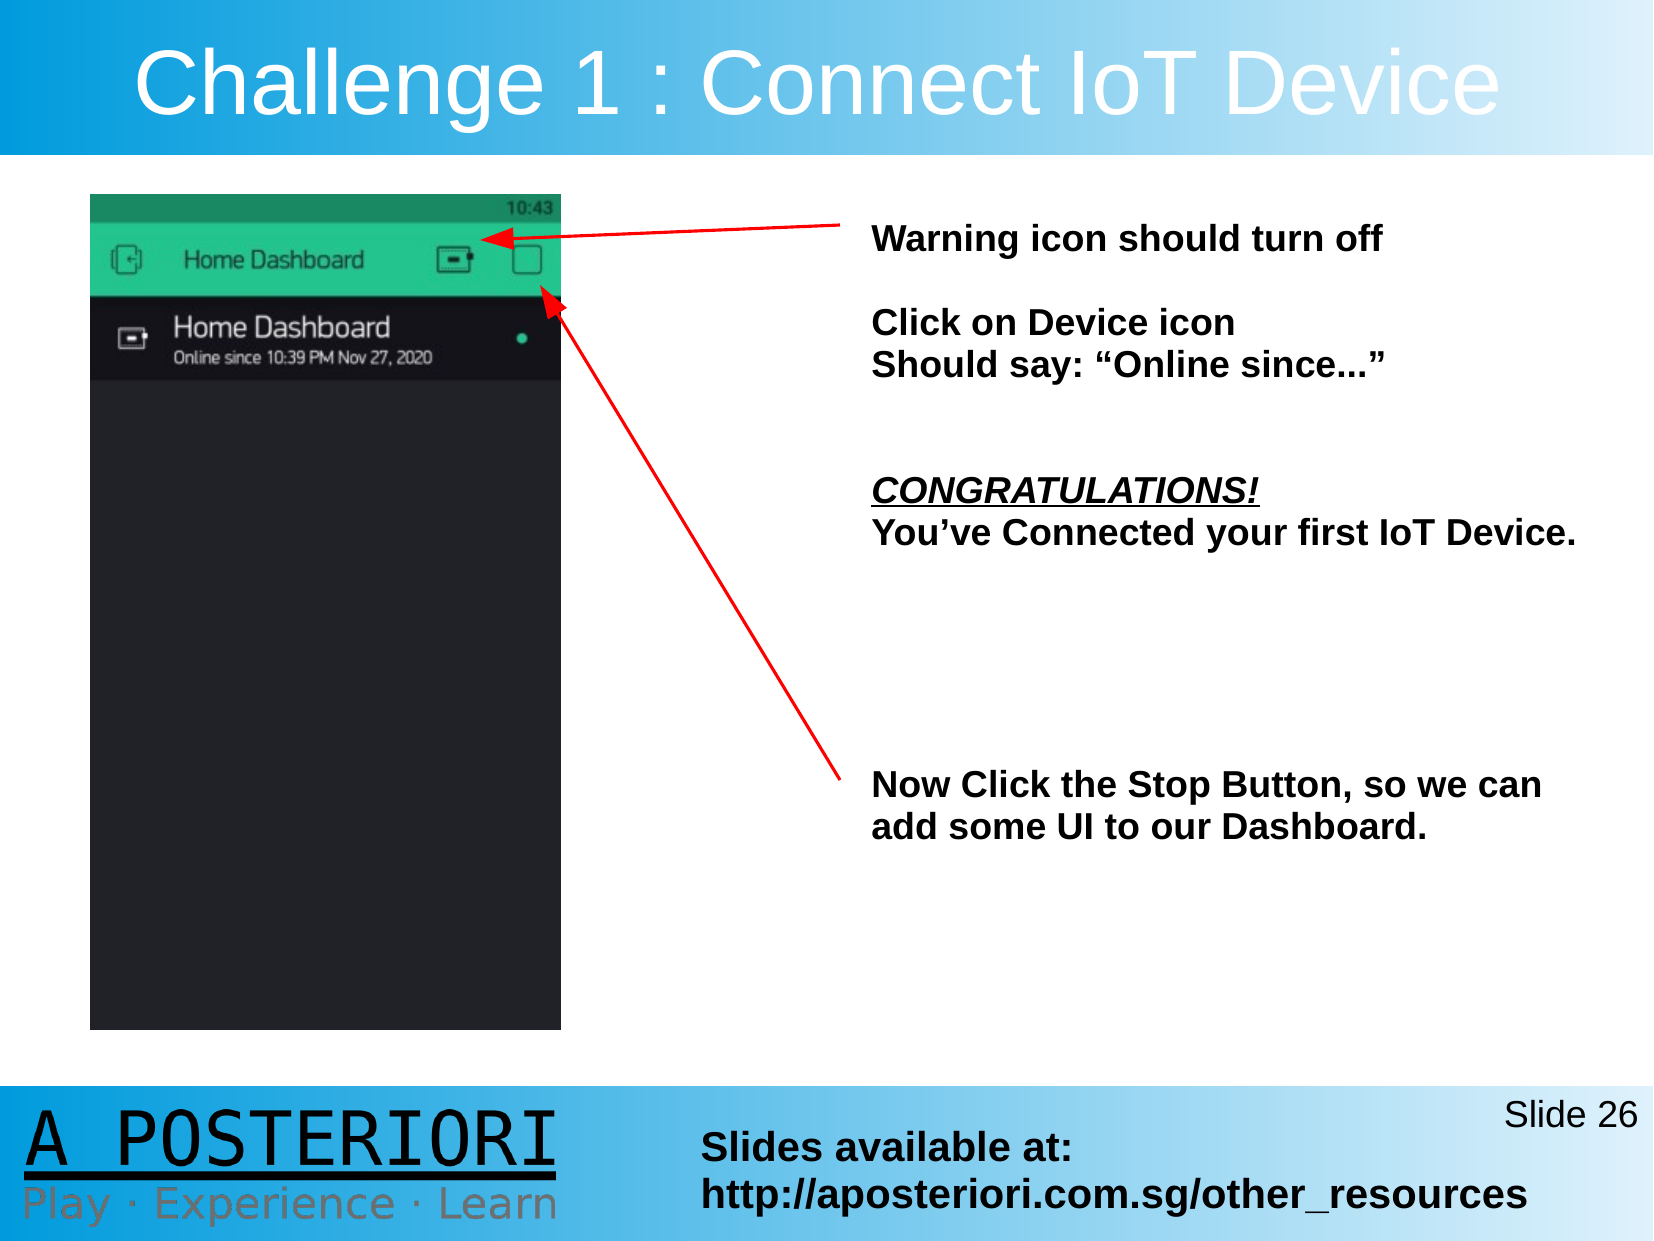

# Challenge 1 : Connect IoT Device
Warning icon should turn off
Click on Device icon
Should say: “Online since...”
CONGRATULATIONS!
You’ve Connected your first IoT Device.
Now Click the Stop Button, so we can add some UI to our Dashboard.